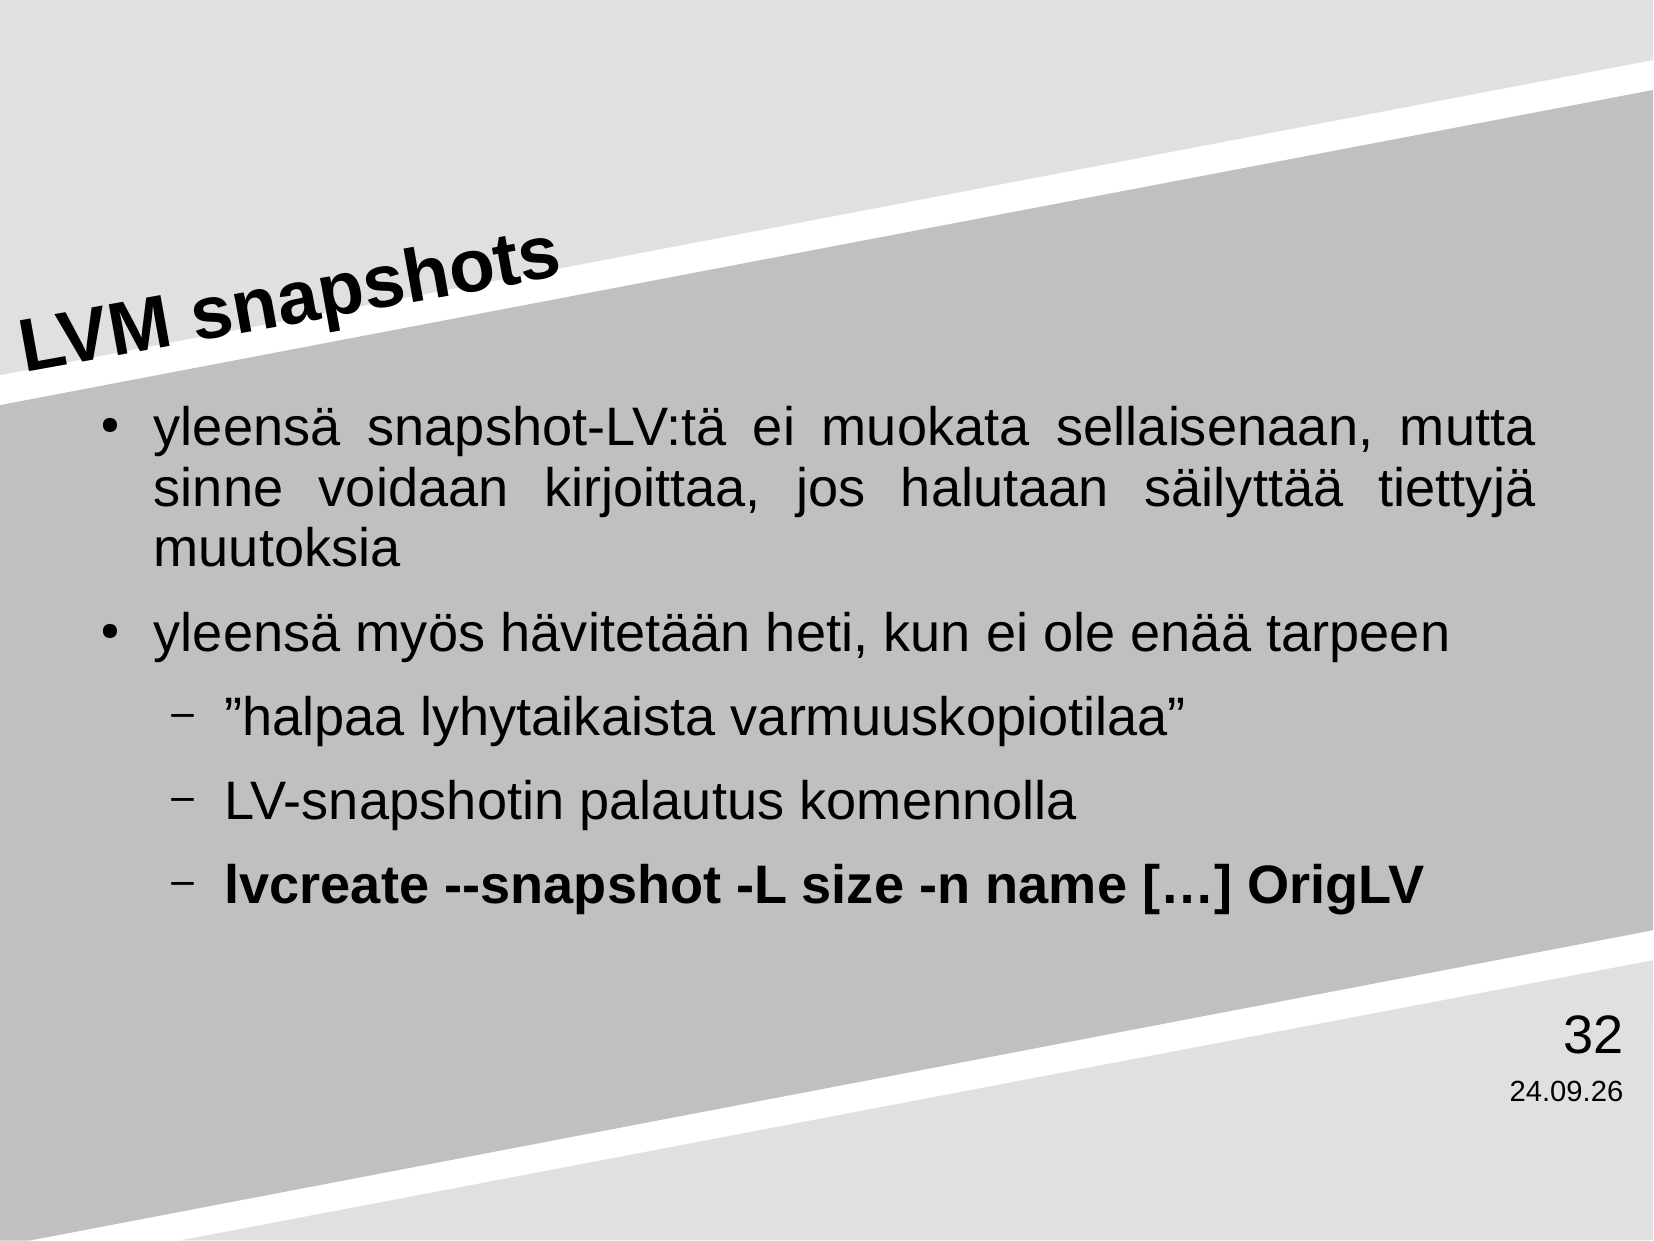

# LVM snapshots
yleensä snapshot-LV:tä ei muokata sellaisenaan, mutta sinne voidaan kirjoittaa, jos halutaan säilyttää tiettyjä muutoksia
yleensä myös hävitetään heti, kun ei ole enää tarpeen
”halpaa lyhytaikaista varmuuskopiotilaa”
LV-snapshotin palautus komennolla
lvcreate --snapshot -L size -n name […] OrigLV
32